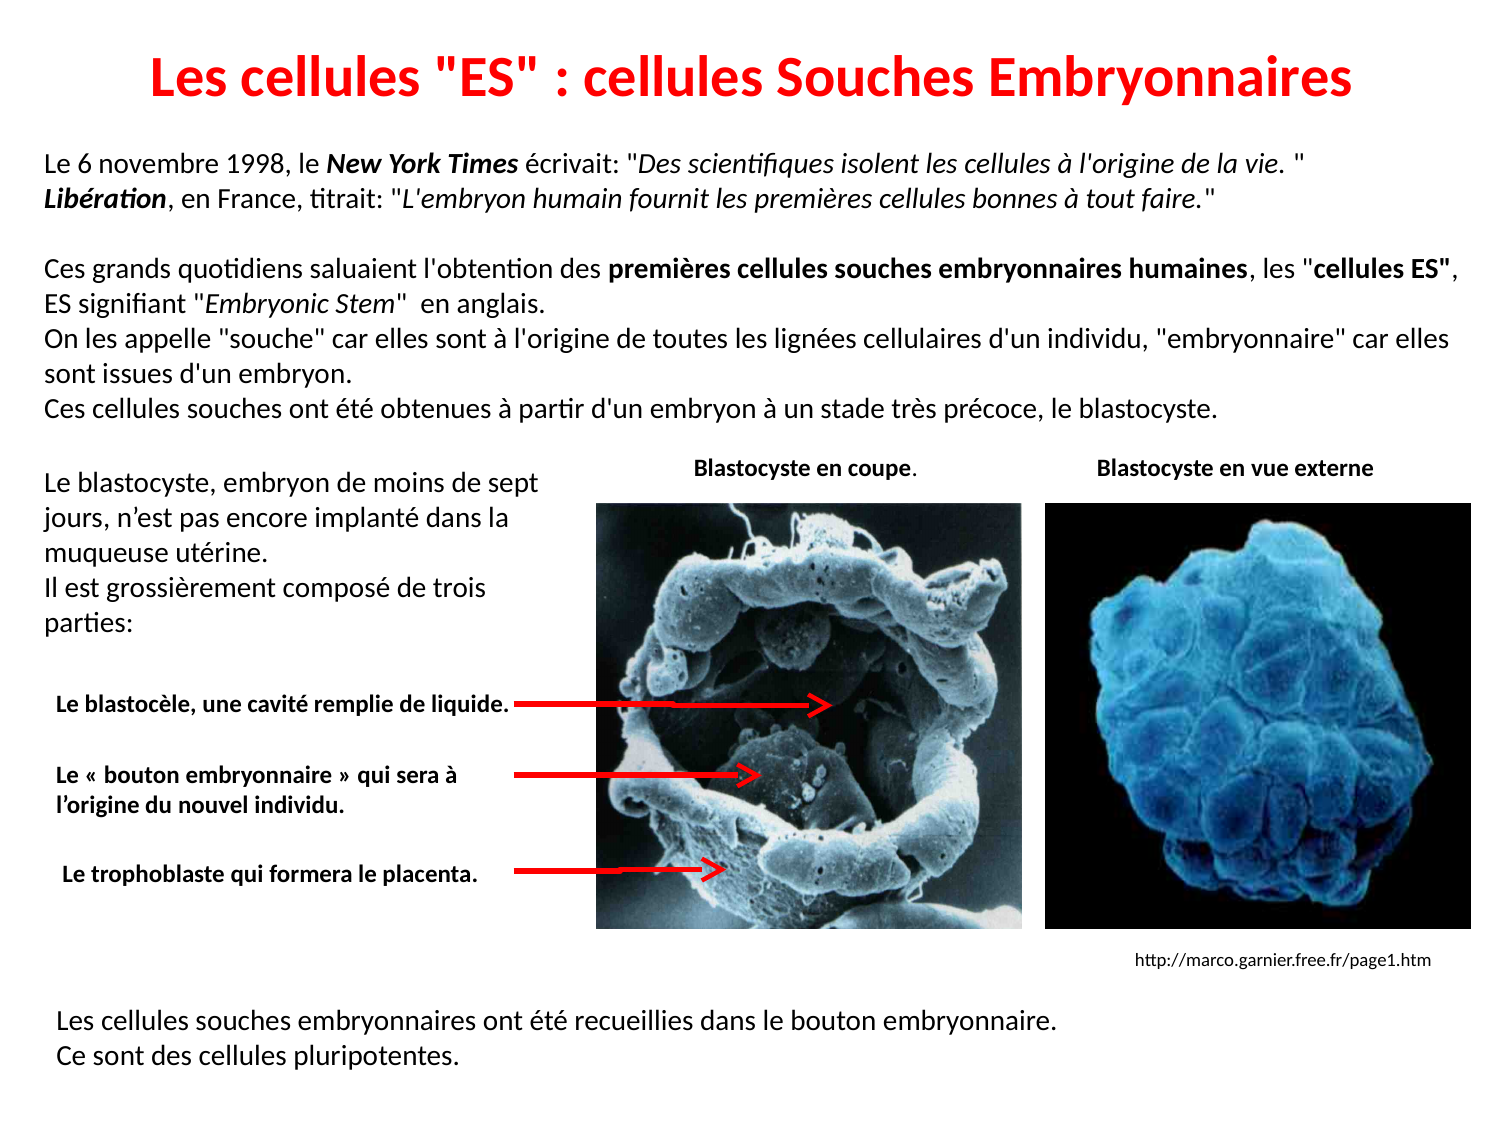

Les cellules "ES" : cellules Souches Embryonnaires
Le 6 novembre 1998, le New York Times écrivait: "Des scientifiques isolent les cellules à l'origine de la vie. "
Libération, en France, titrait: "L'embryon humain fournit les premières cellules bonnes à tout faire."
Ces grands quotidiens saluaient l'obtention des premières cellules souches embryonnaires humaines, les "cellules ES", ES signifiant "Embryonic Stem"  en anglais.
On les appelle "souche" car elles sont à l'origine de toutes les lignées cellulaires d'un individu, "embryonnaire" car elles sont issues d'un embryon.
Ces cellules souches ont été obtenues à partir d'un embryon à un stade très précoce, le blastocyste.
Blastocyste en coupe.
Blastocyste en vue externe
Le blastocyste, embryon de moins de sept jours, n’est pas encore implanté dans la muqueuse utérine.
Il est grossièrement composé de trois parties:
Le blastocèle, une cavité remplie de liquide.
Le « bouton embryonnaire » qui sera à l’origine du nouvel individu.
 Le trophoblaste qui formera le placenta.
http://marco.garnier.free.fr/page1.htm
Les cellules souches embryonnaires ont été recueillies dans le bouton embryonnaire.
Ce sont des cellules pluripotentes.